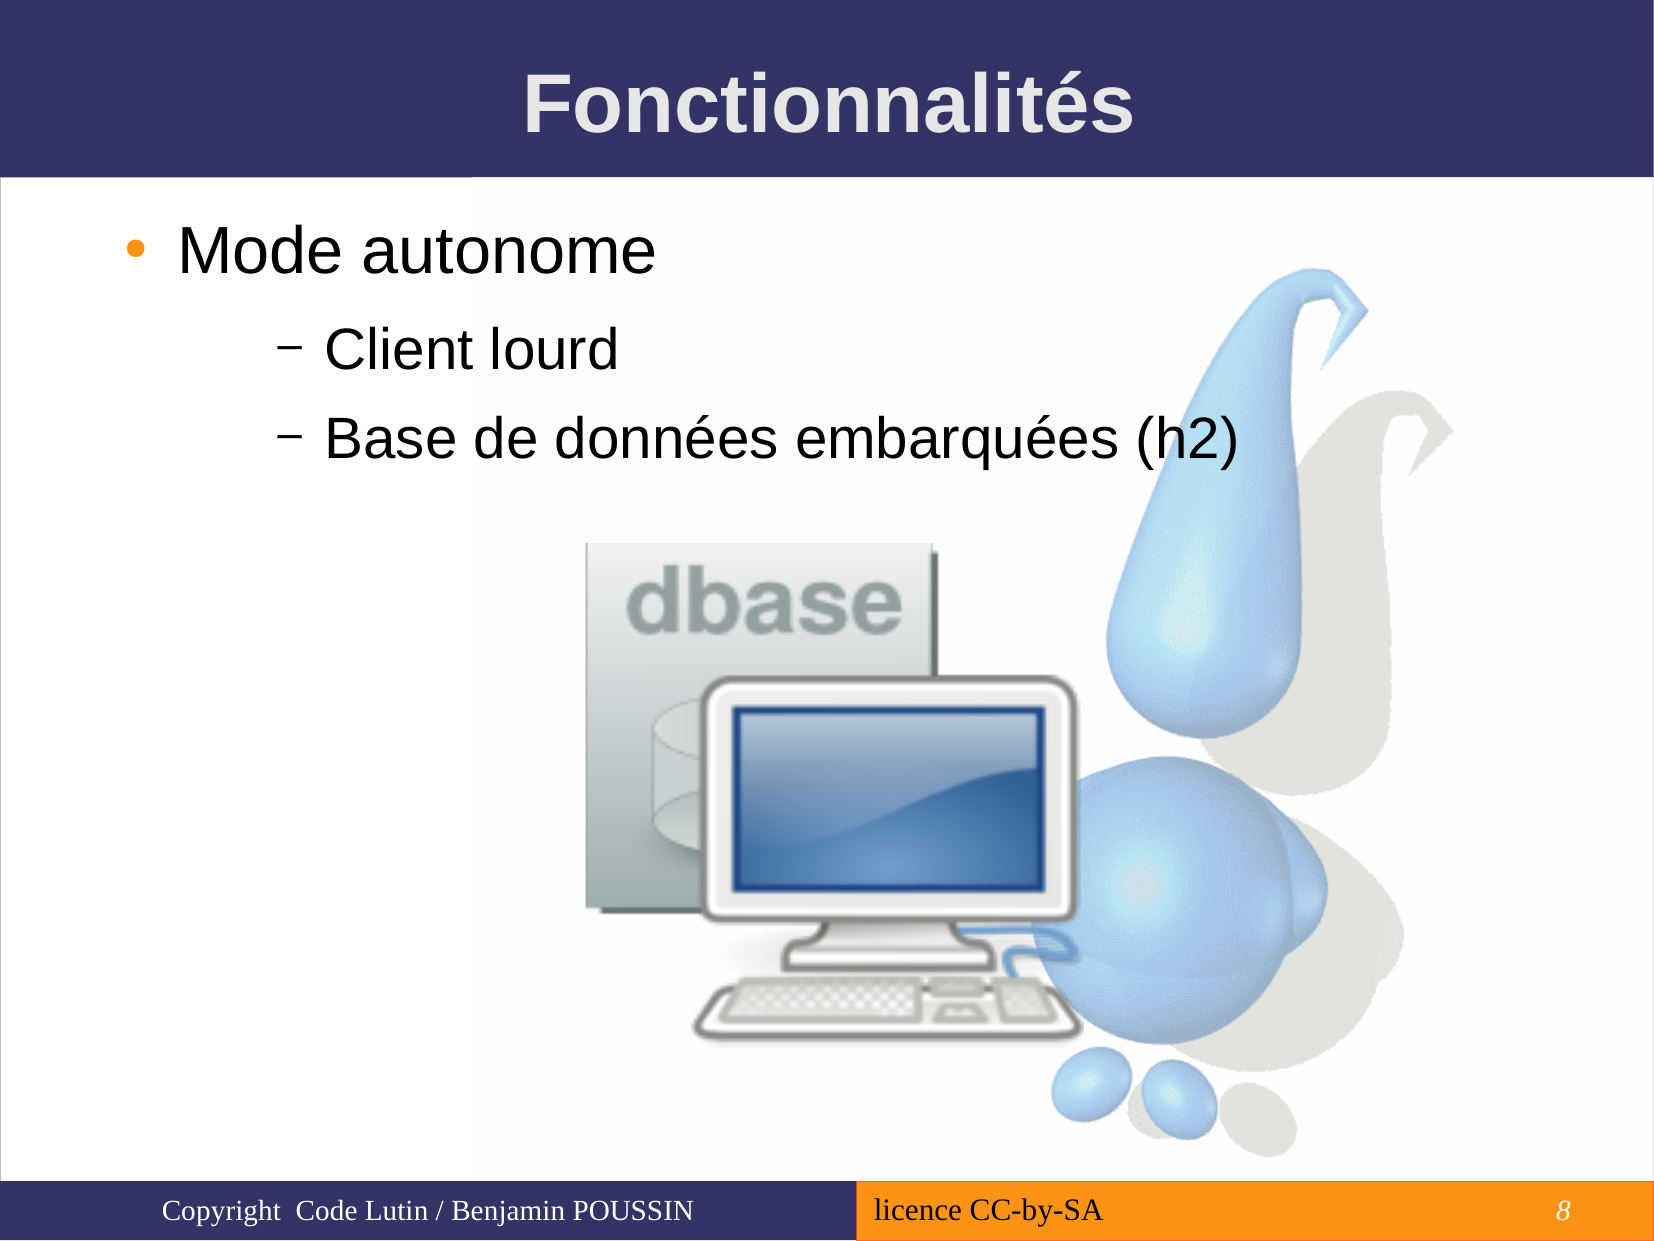

# Fonctionnalités
Mode autonome
Client lourd
Base de données embarquées (h2)
8